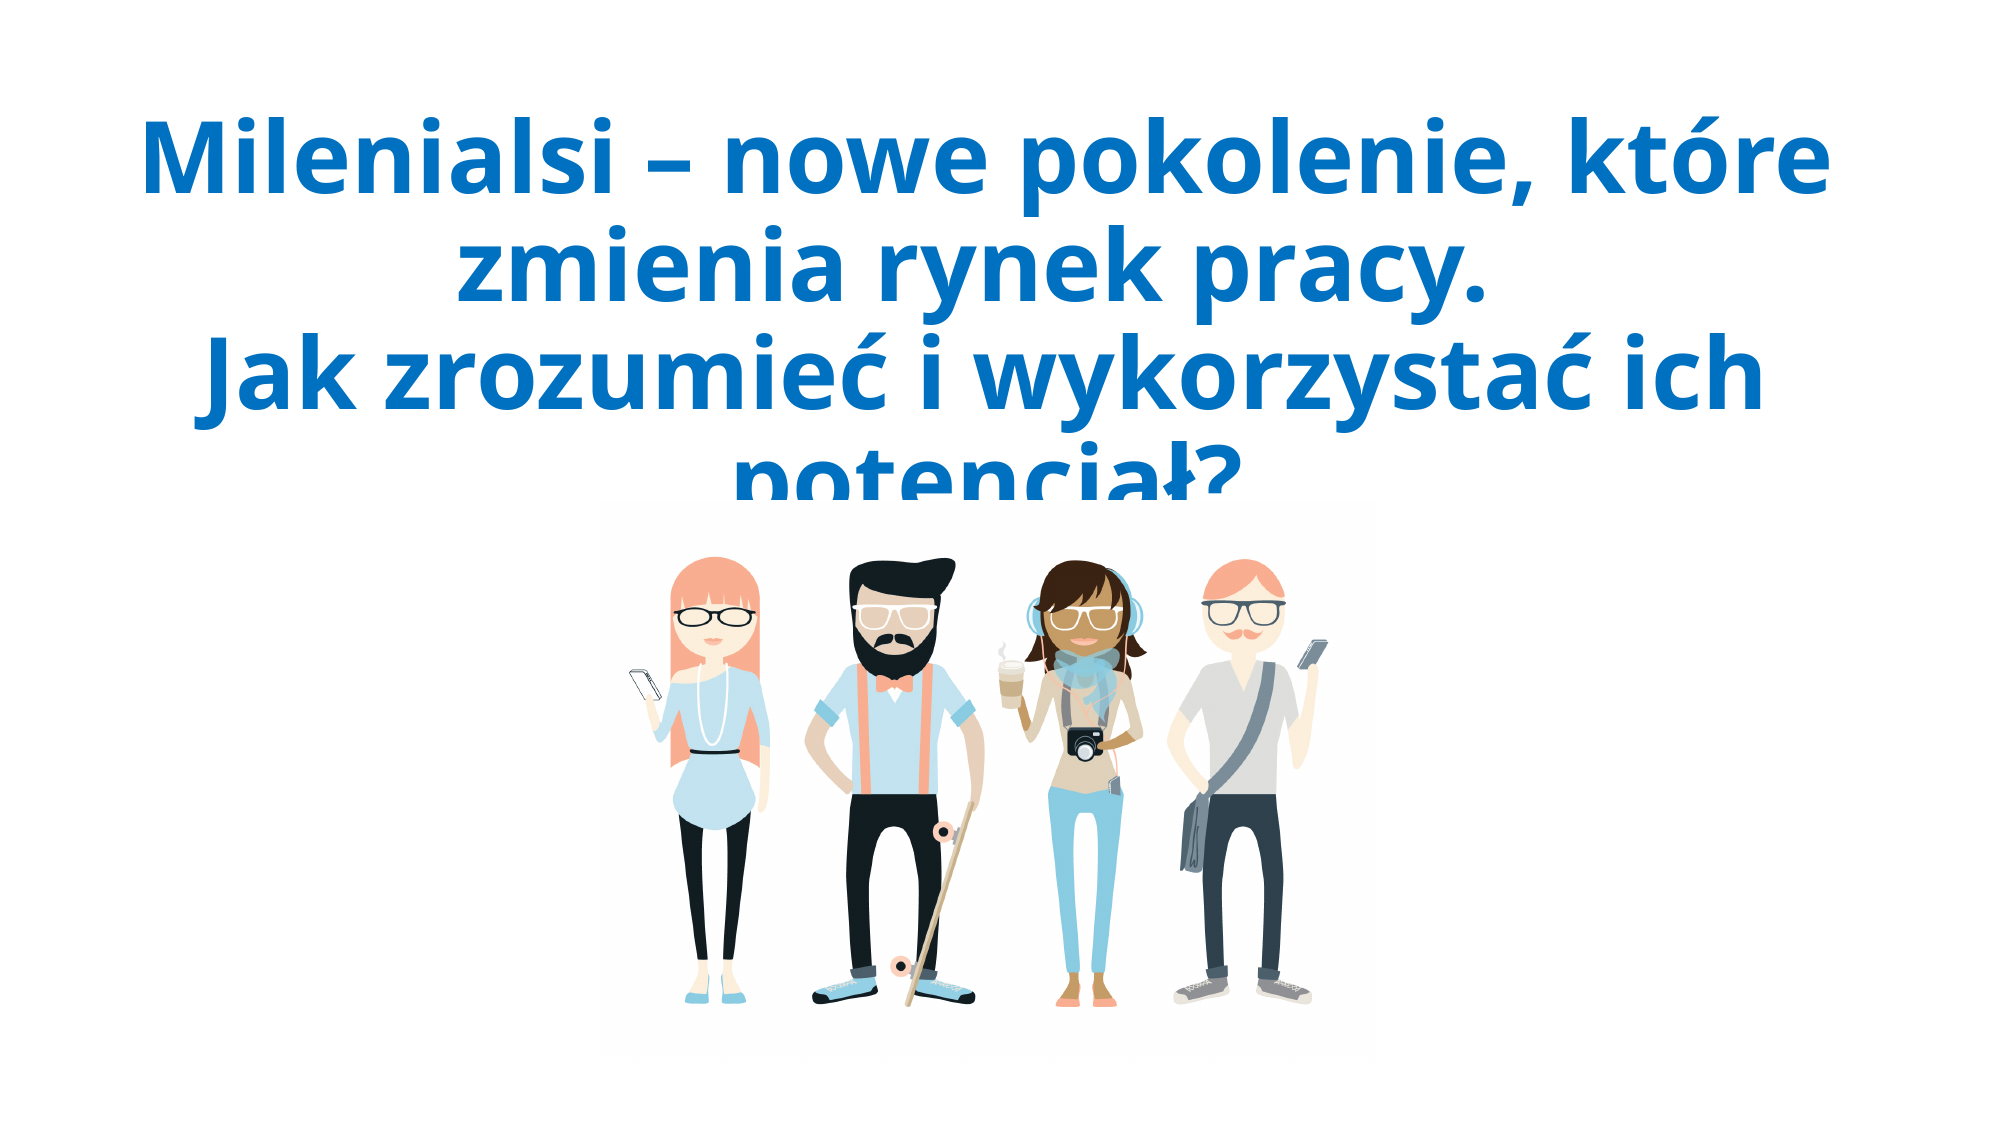

# Milenialsi – nowe pokolenie, które zmienia rynek pracy. Jak zrozumieć i wykorzystać ich potencjał?